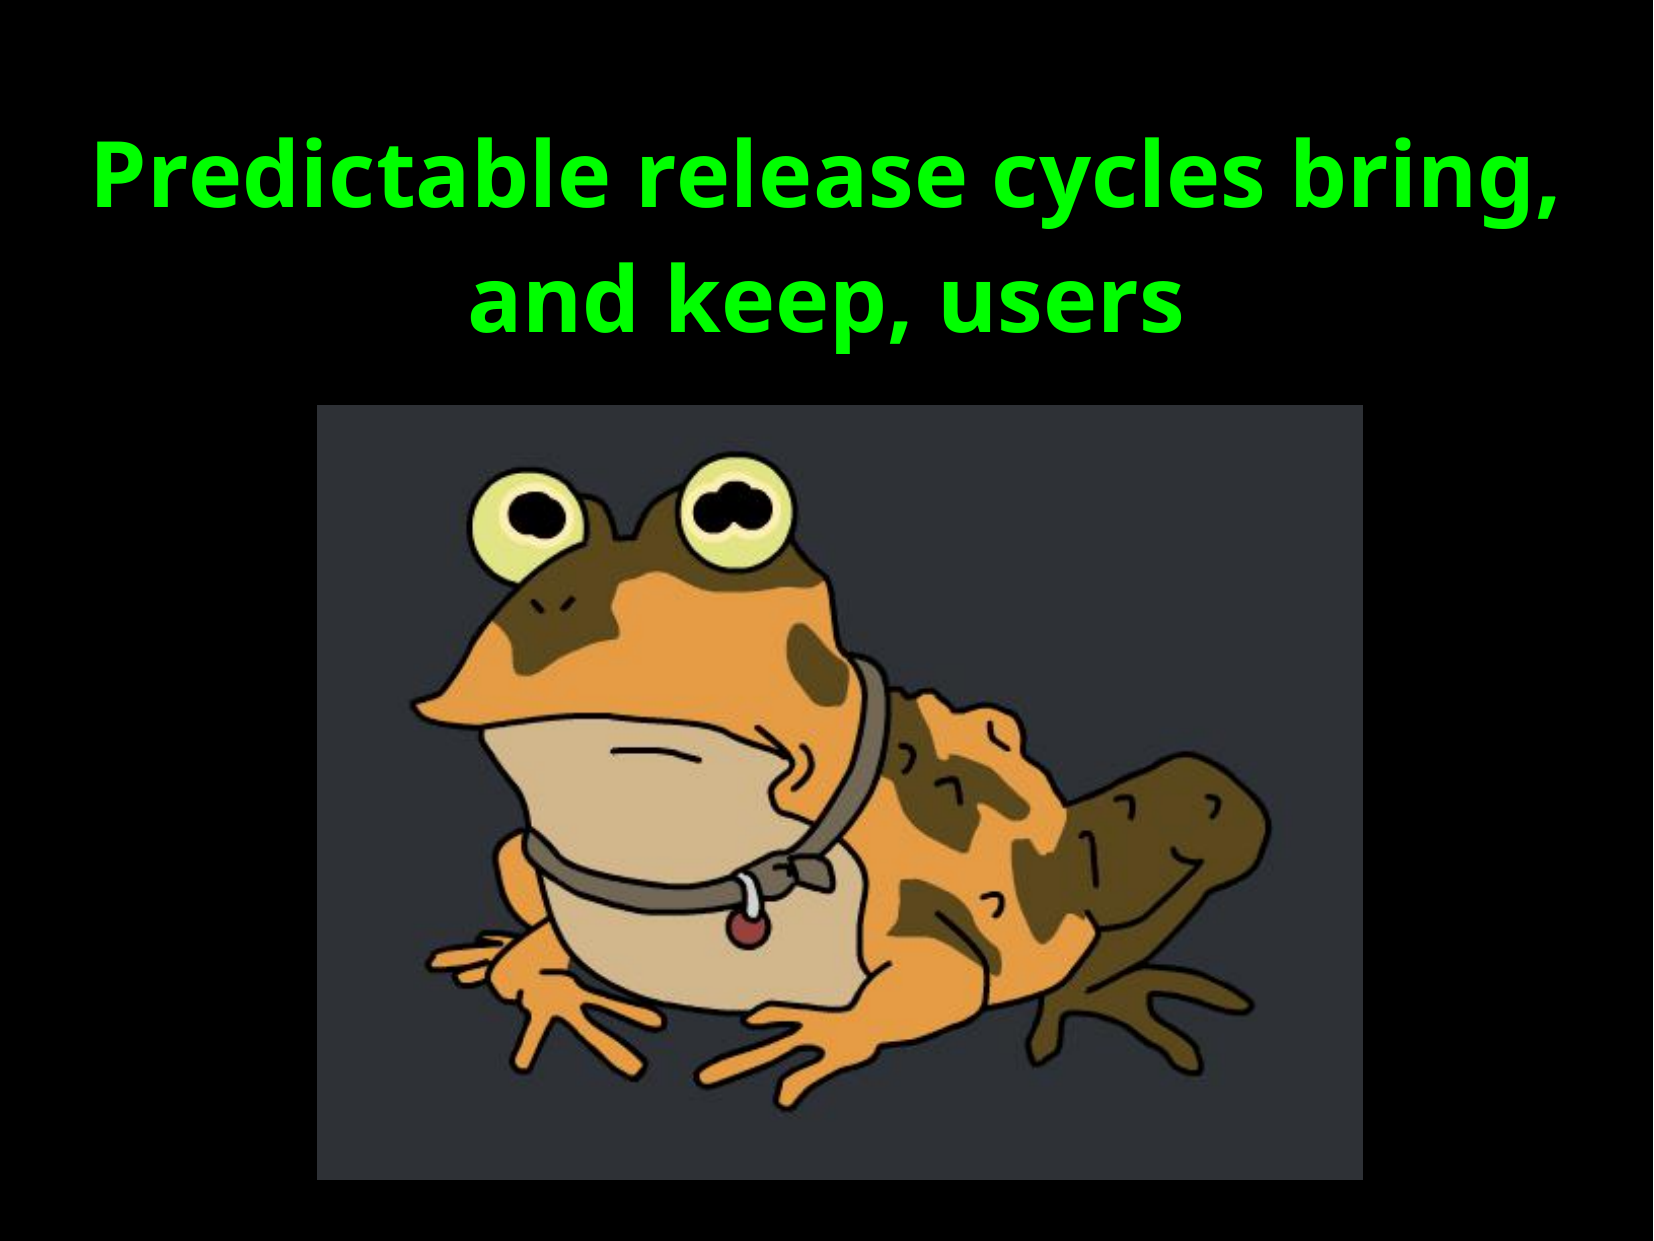

# Predictable release cycles bring, and keep, users